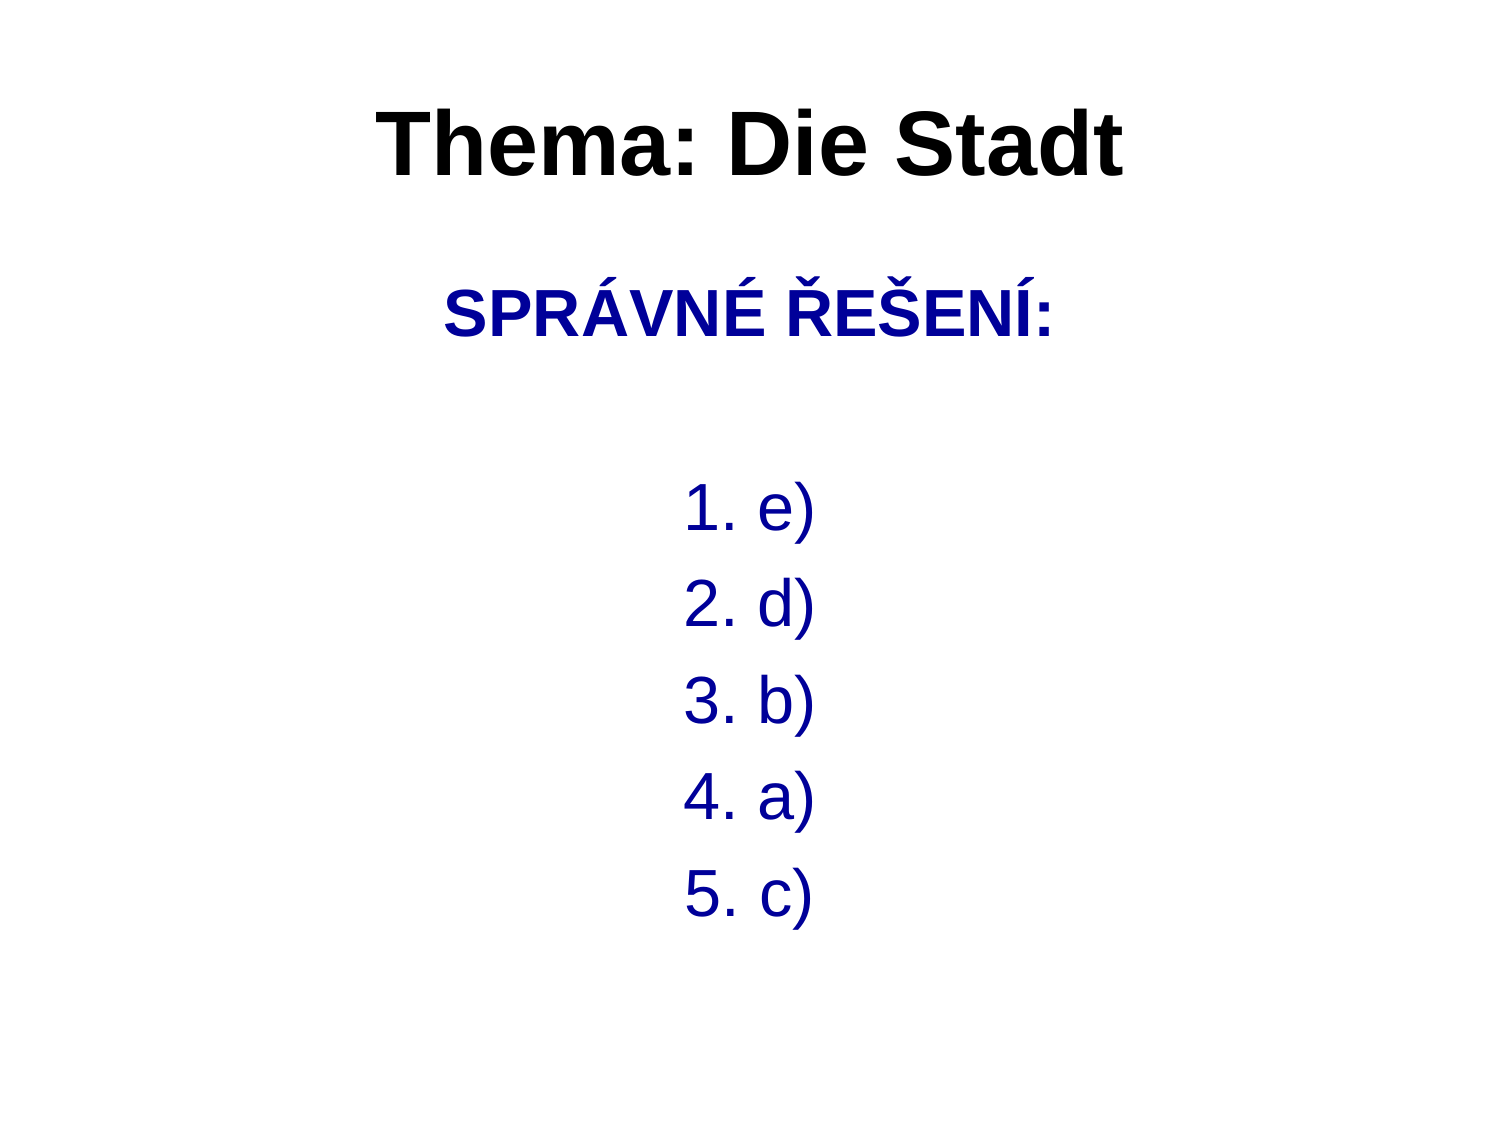

# Thema: Die Stadt
SPRÁVNÉ ŘEŠENÍ:
1.	 e)
2. d)
3.	 b)
4.	 a)
5.	 c)